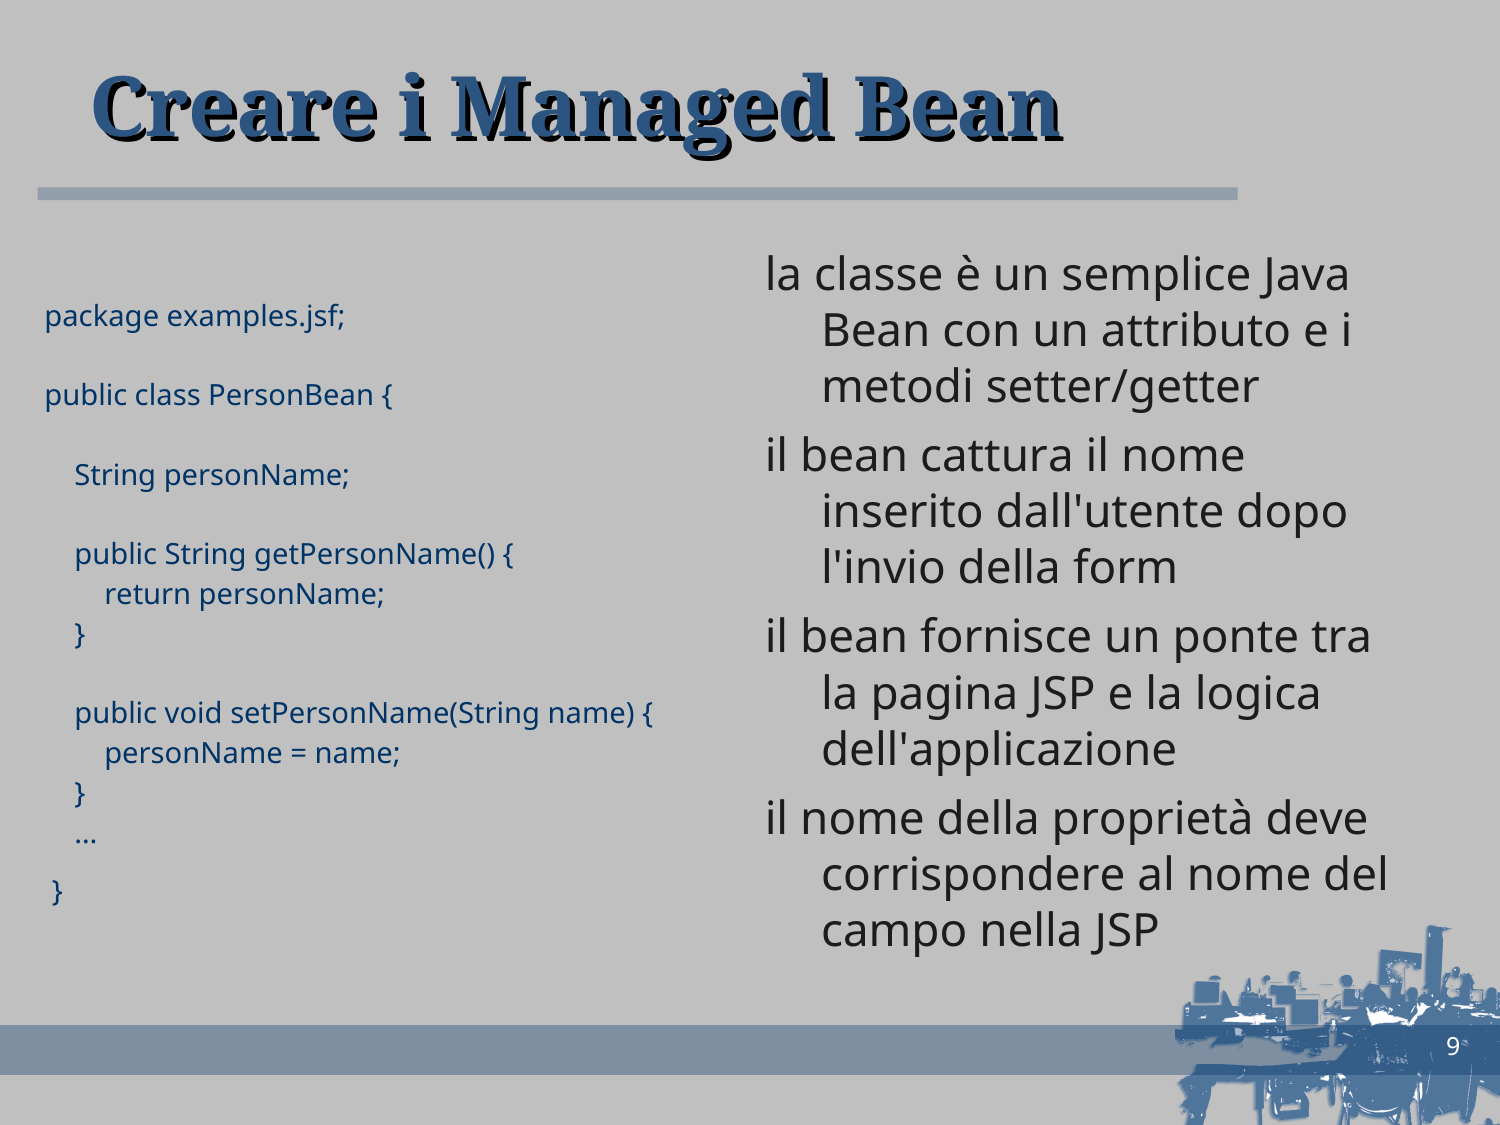

# Creare i Managed Bean
la classe è un semplice Java Bean con un attributo e i metodi setter/getter
il bean cattura il nome inserito dall'utente dopo l'invio della form
il bean fornisce un ponte tra la pagina JSP e la logica dell'applicazione
il nome della proprietà deve corrispondere al nome del campo nella JSP
package examples.jsf;
public class PersonBean {
 String personName;
 public String getPersonName() {
 return personName;
 }
 public void setPersonName(String name) {
 personName = name;
 }
 …
 }